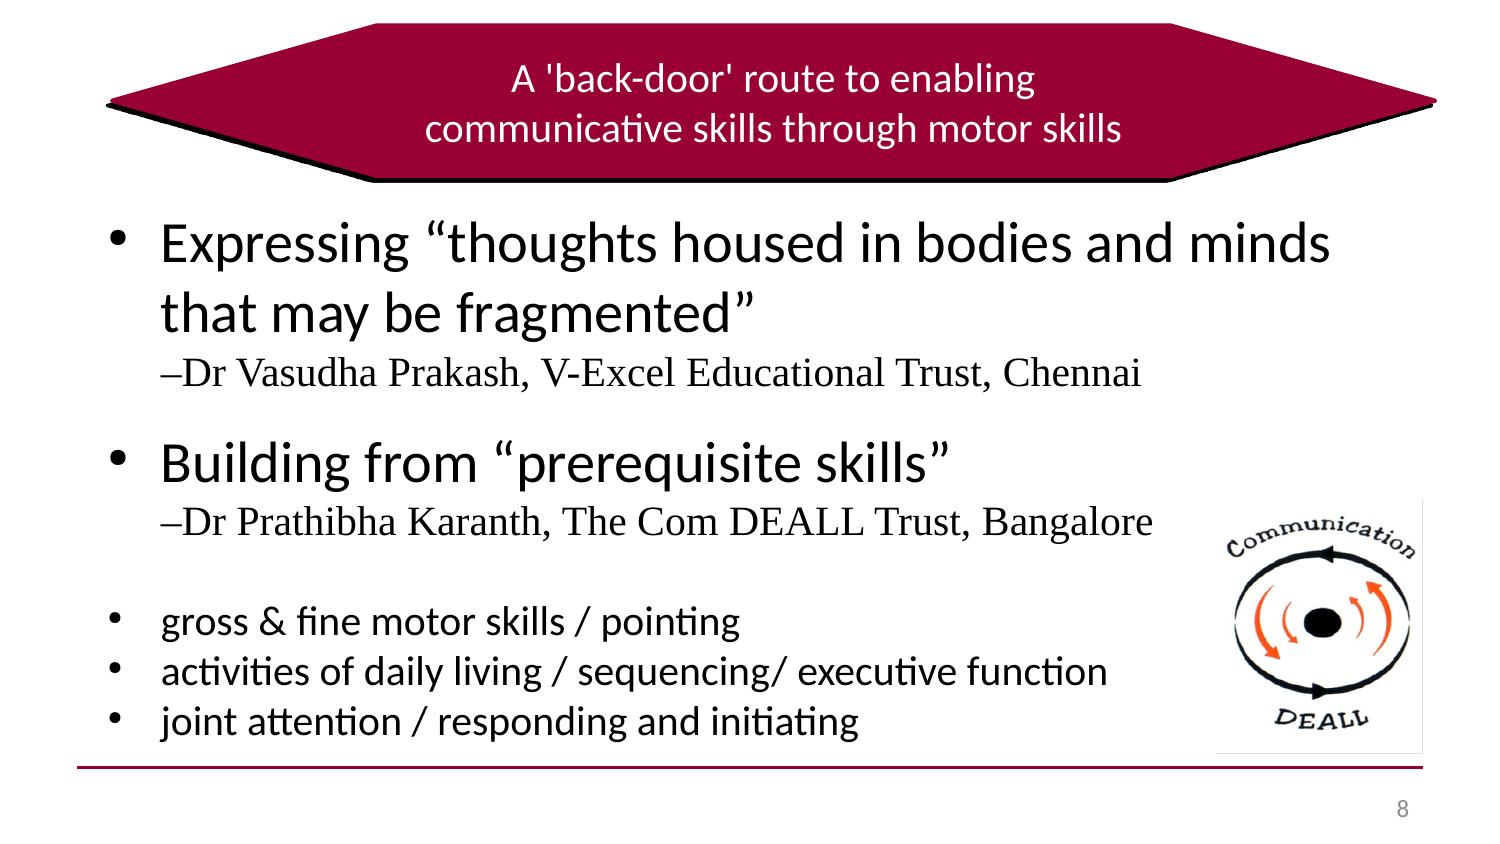

A 'back-door' route to enabling communicative skills through motor skills
# Expressing “thoughts housed in bodies and minds that may be fragmented” –Dr Vasudha Prakash, V-Excel Educational Trust, Chennai
Building from “prerequisite skills”
–Dr Prathibha Karanth, The Com DEALL Trust, Bangalore
gross & fine motor skills / pointing
activities of daily living / sequencing/ executive function
joint attention / responding and initiating